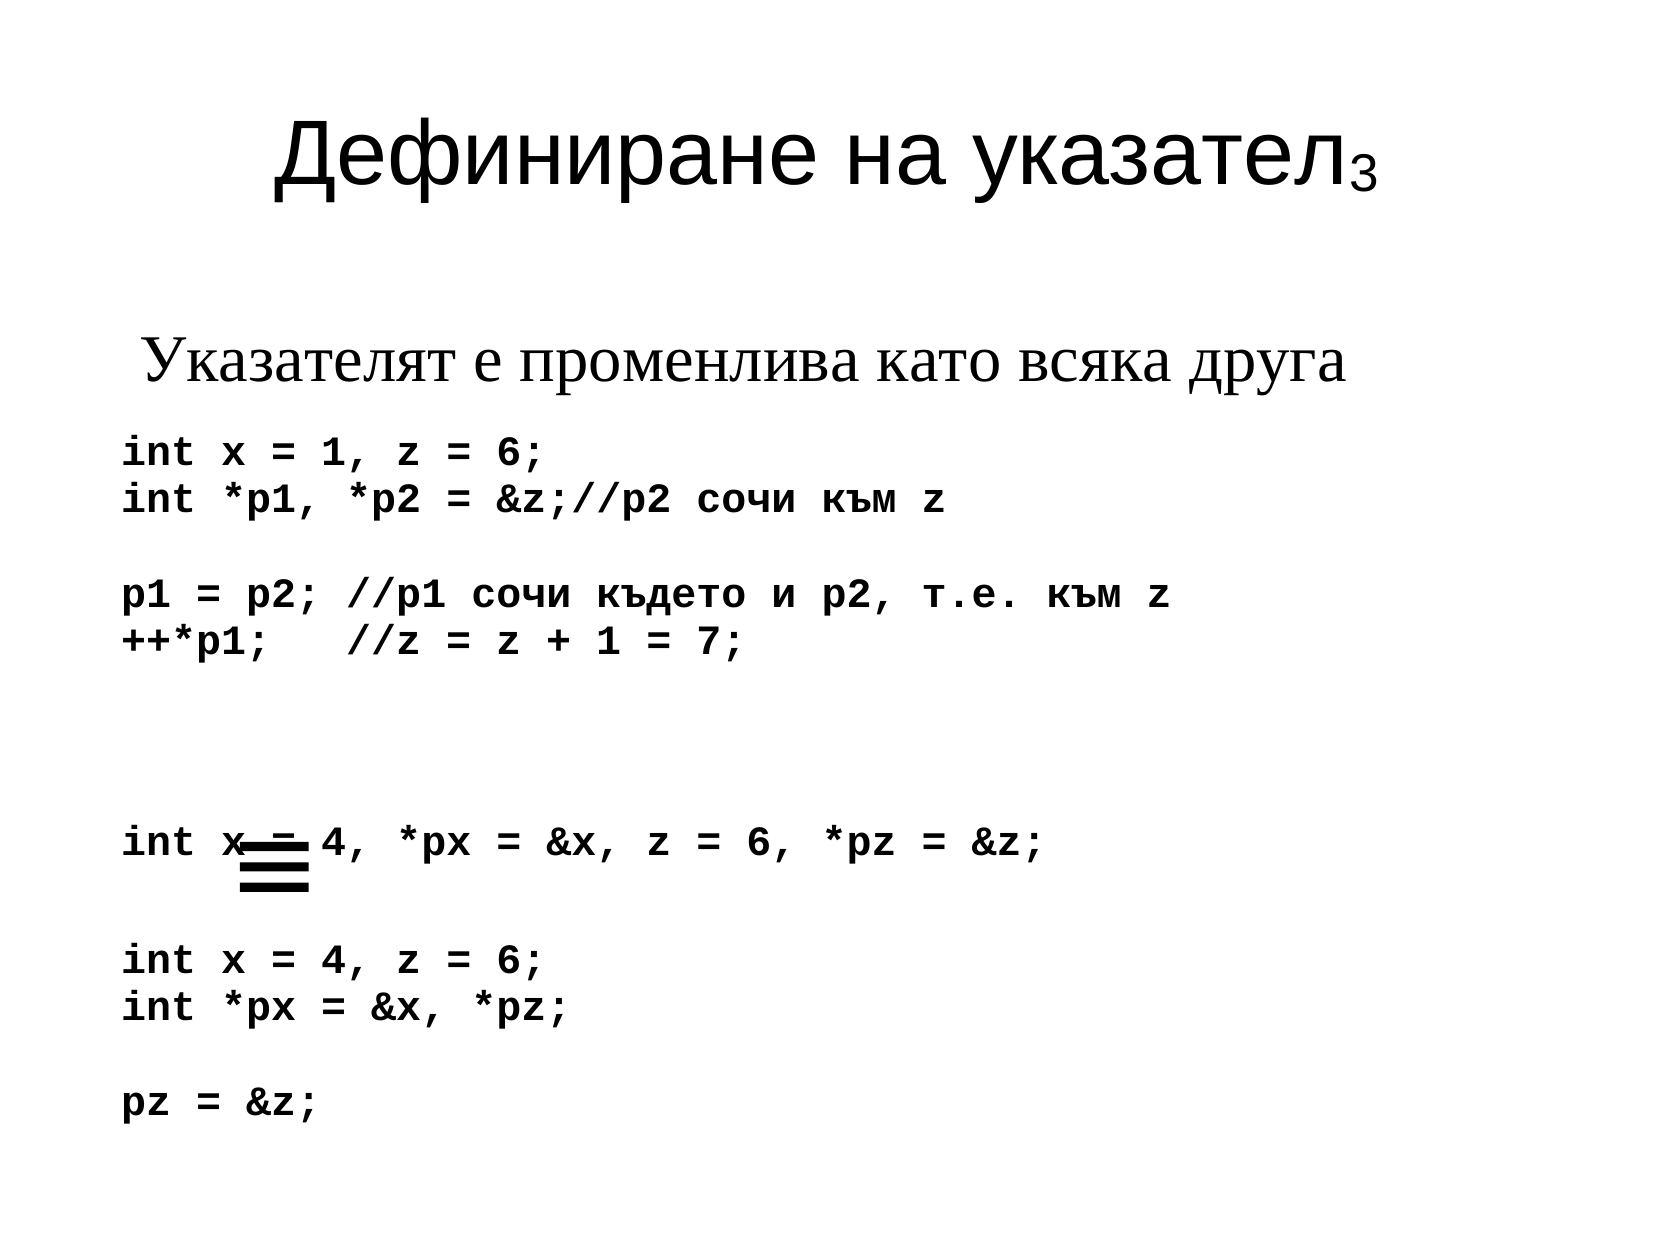

# Дефиниране на указател3
Указателят е променлива като всяка друга
int x = 1, z = 6;
int *p1, *p2 = &z;//p2 сочи към z
p1 = p2; //p1 сочи където и p2, т.е. към z
++*p1; 	//z = z + 1 = 7;
int x = 4, *px = &x, z = 6, *pz = &z;

int x = 4, z = 6;
int *px = &x, *pz;
pz = &z;